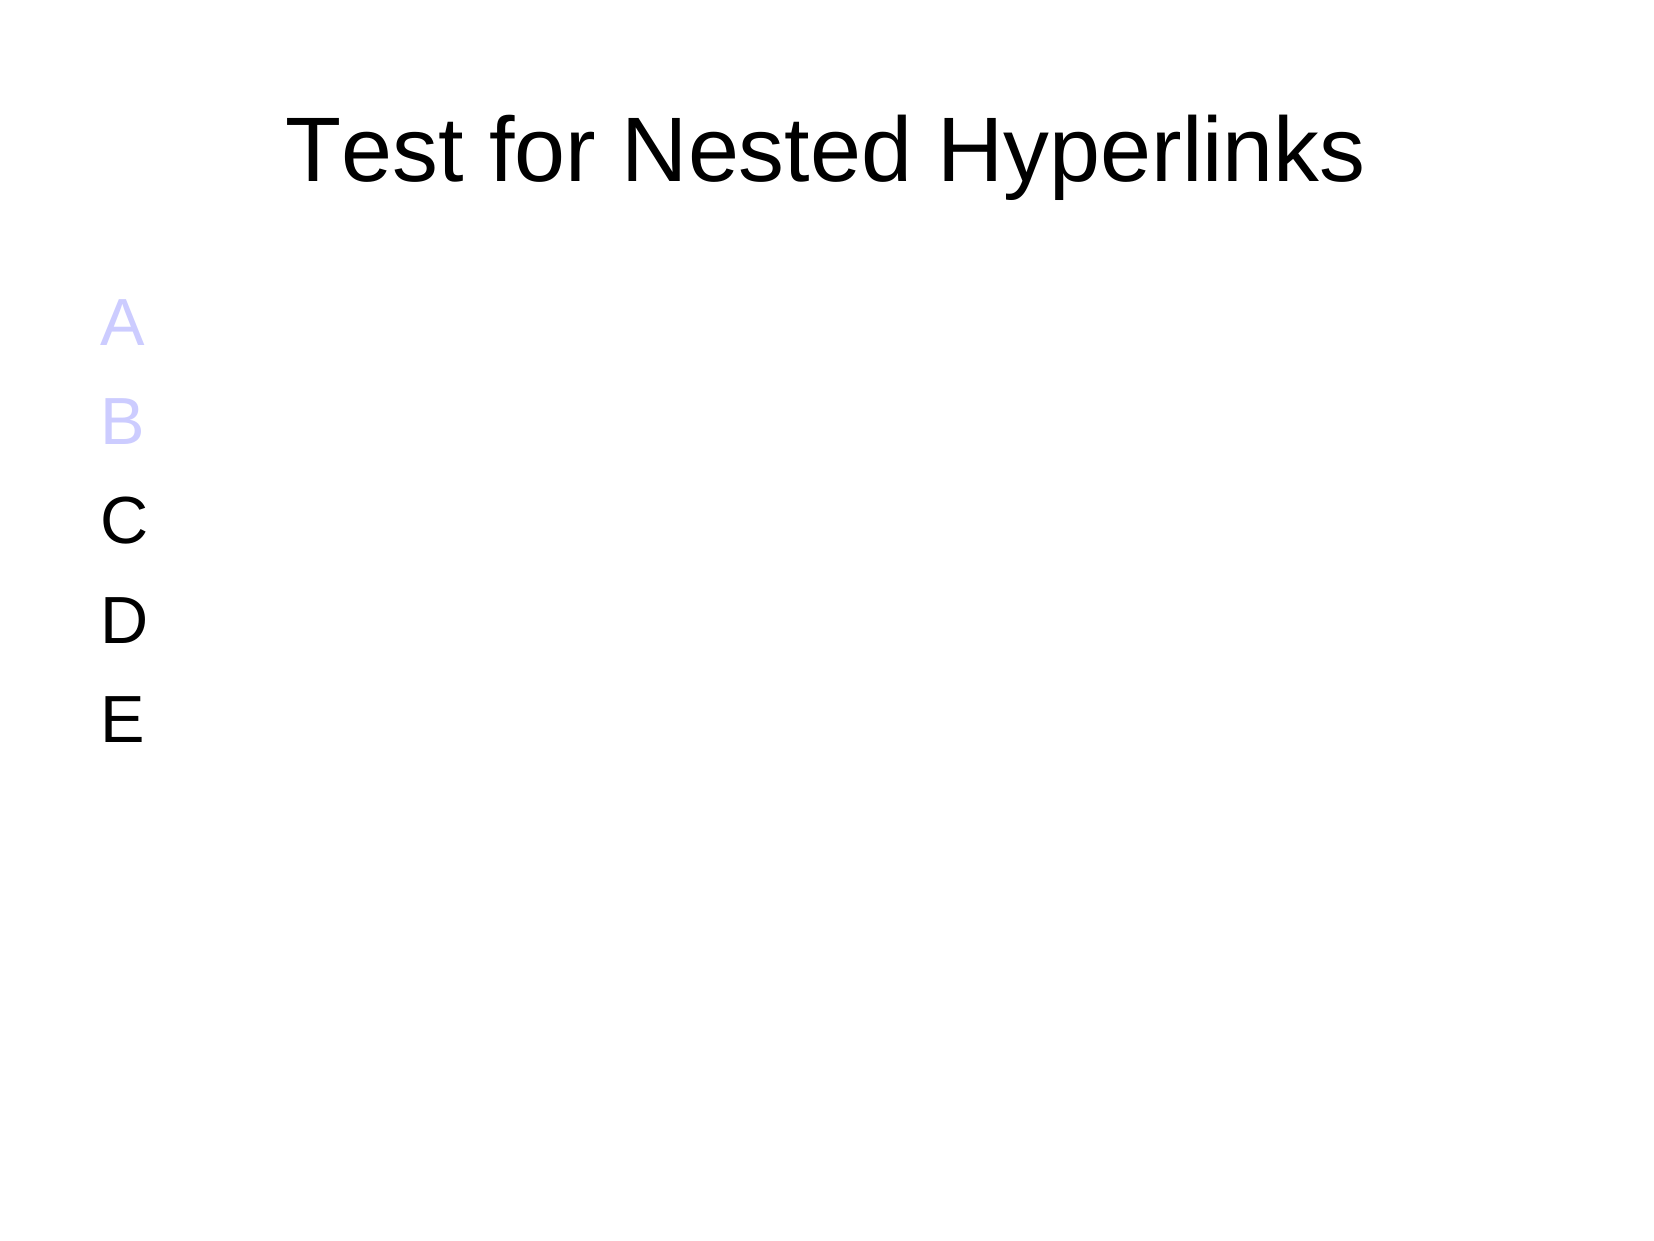

# Test for Nested Hyperlinks
A
B
C
D
E